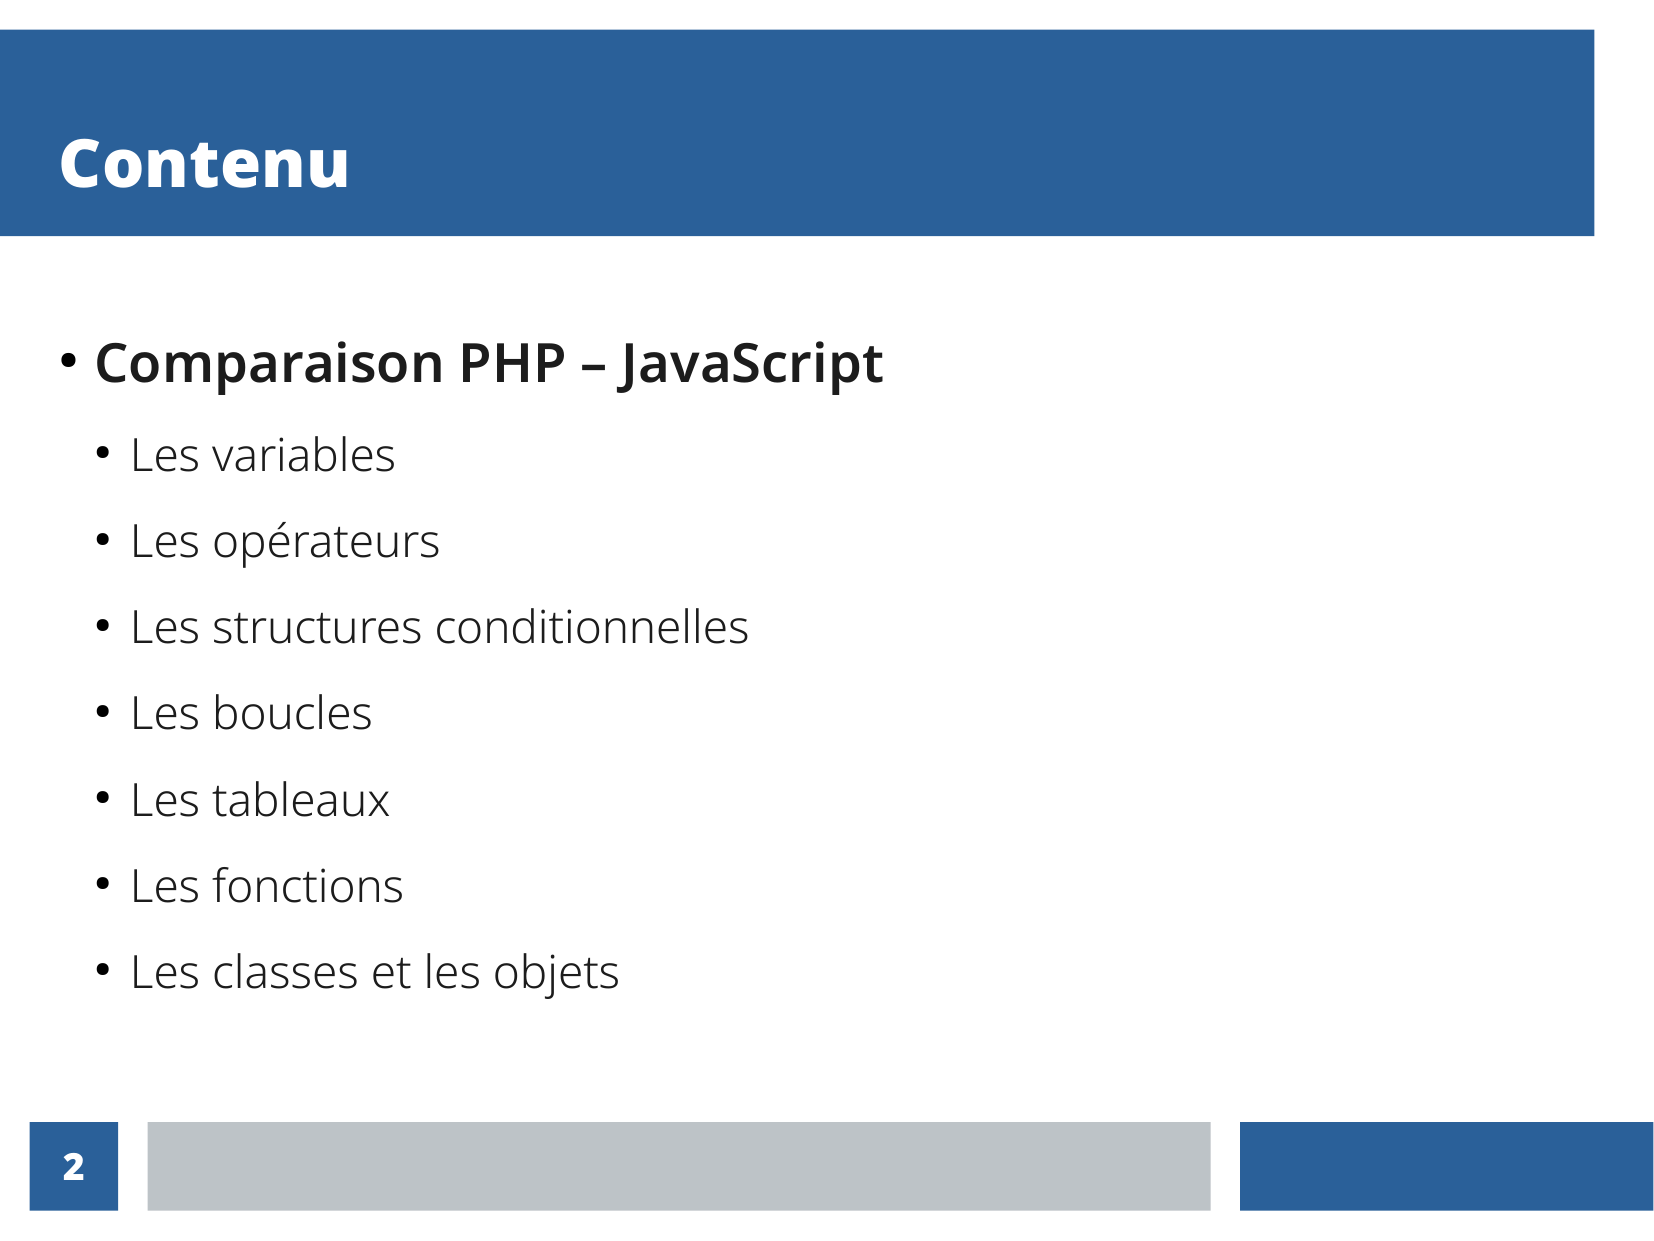

# Contenu
Comparaison PHP – JavaScript
Les variables
Les opérateurs
Les structures conditionnelles
Les boucles
Les tableaux
Les fonctions
Les classes et les objets
2